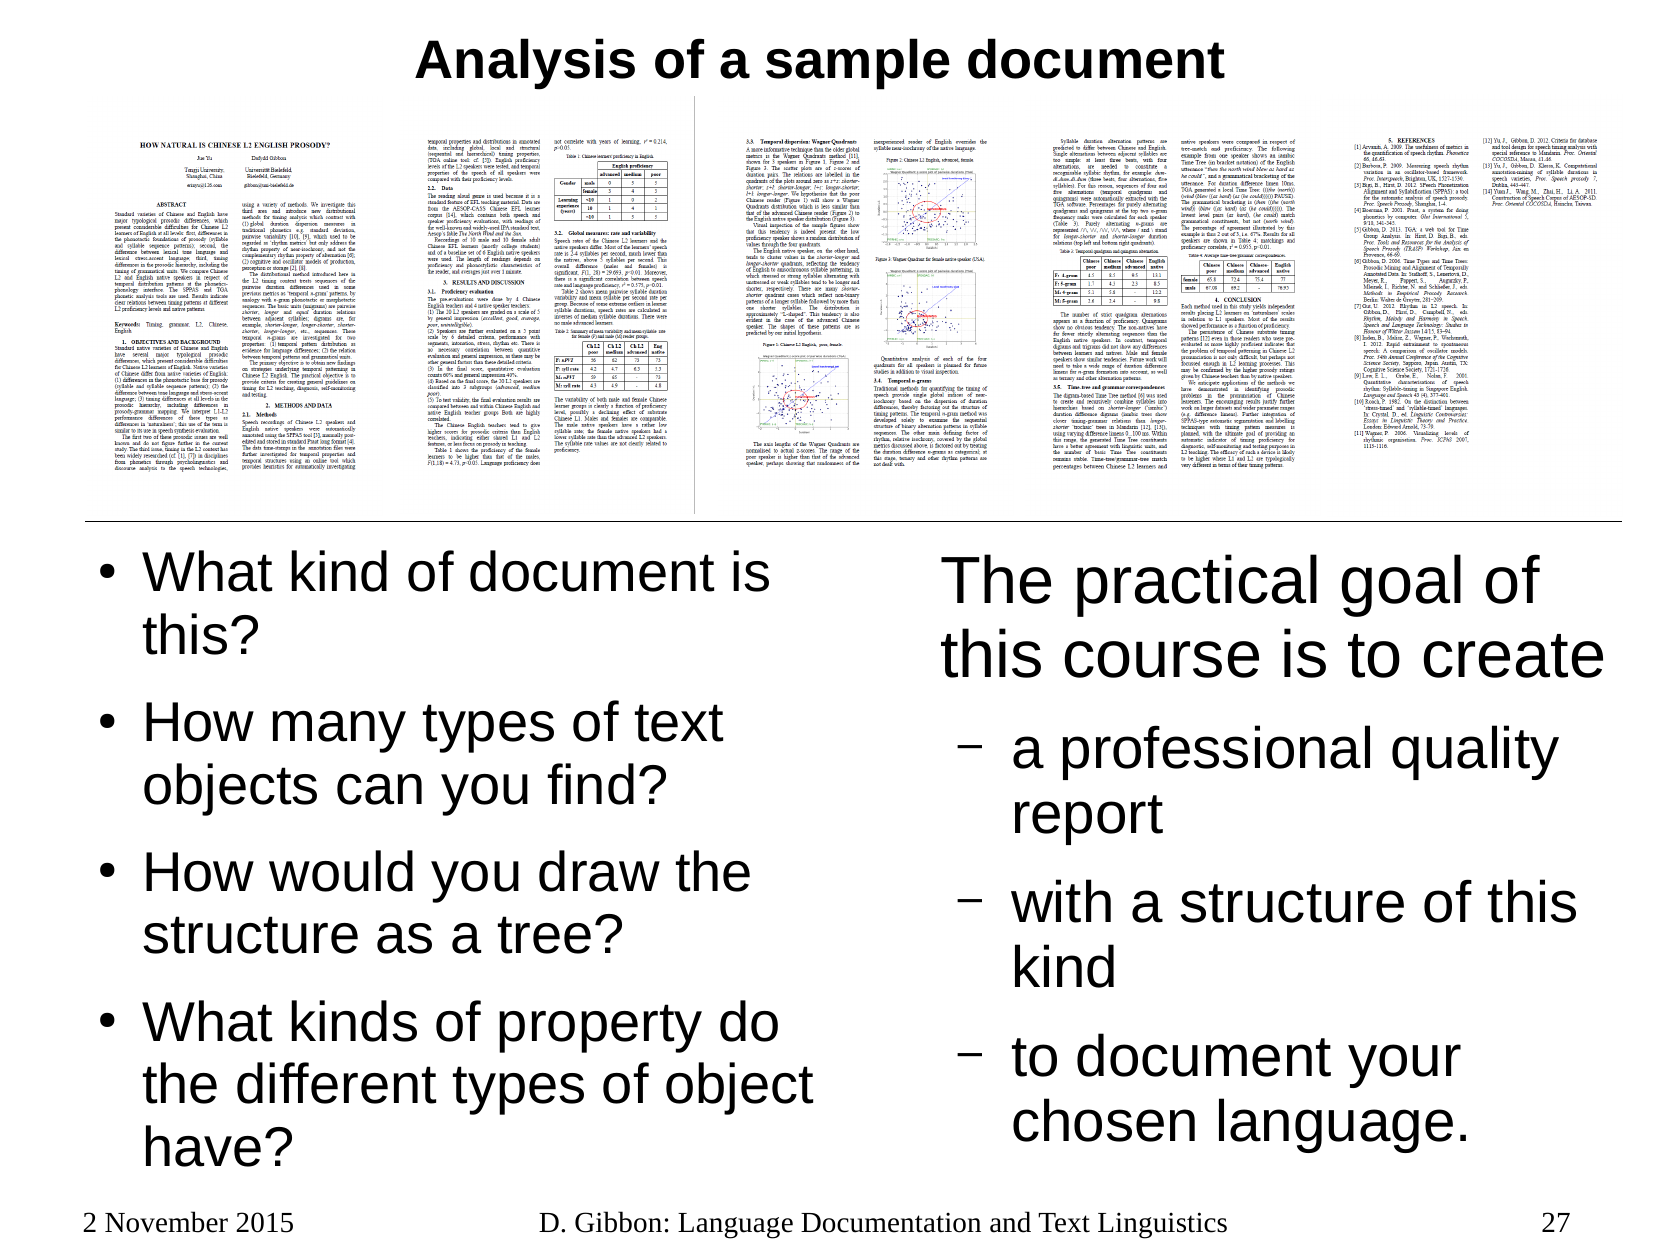

# Analysis of a sample document
What kind of document is this?
How many types of text objects can you find?
How would you draw the structure as a tree?
What kinds of property do the different types of object have?
The practical goal of this course is to create
a professional quality report
with a structure of this kind
to document your chosen language.
2 November 2015
D. Gibbon: Language Documentation and Text Linguistics
27